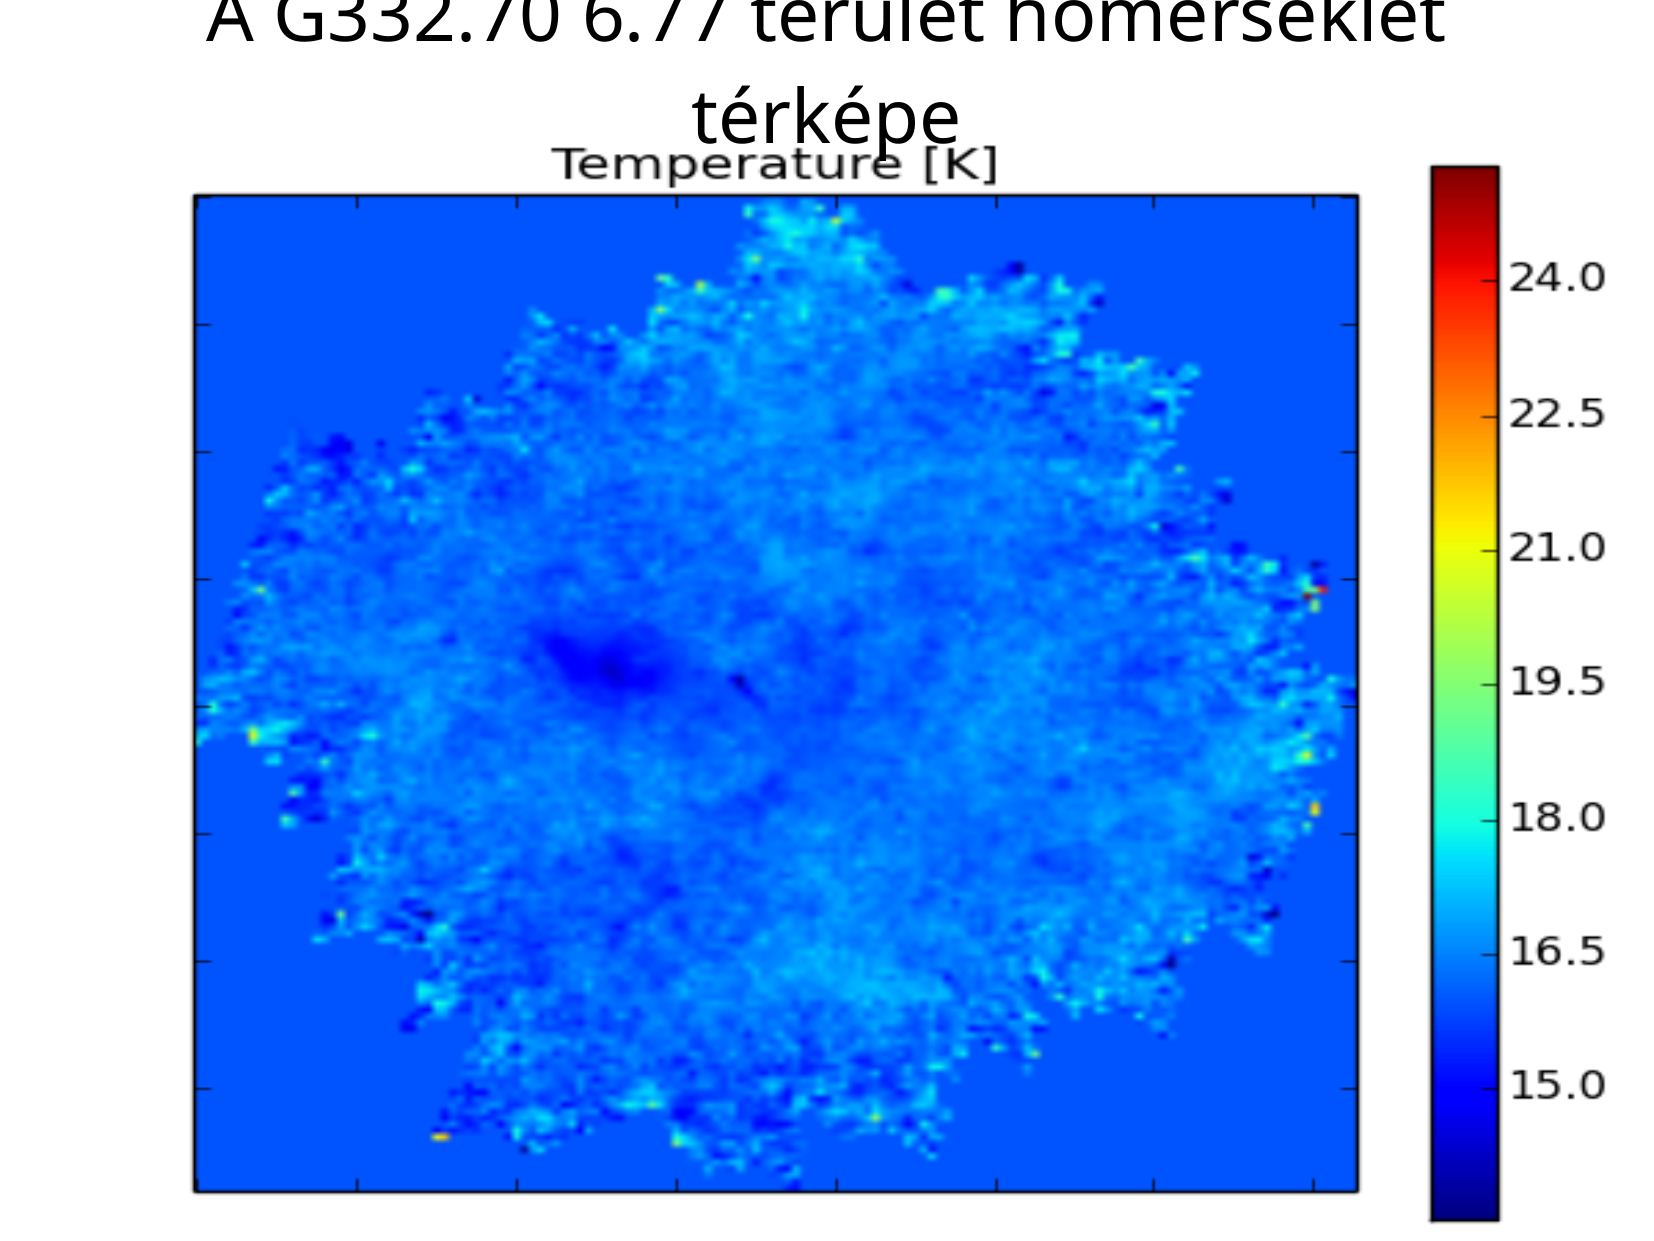

# A G332.70 6.77 terület hőmérséklet térképe